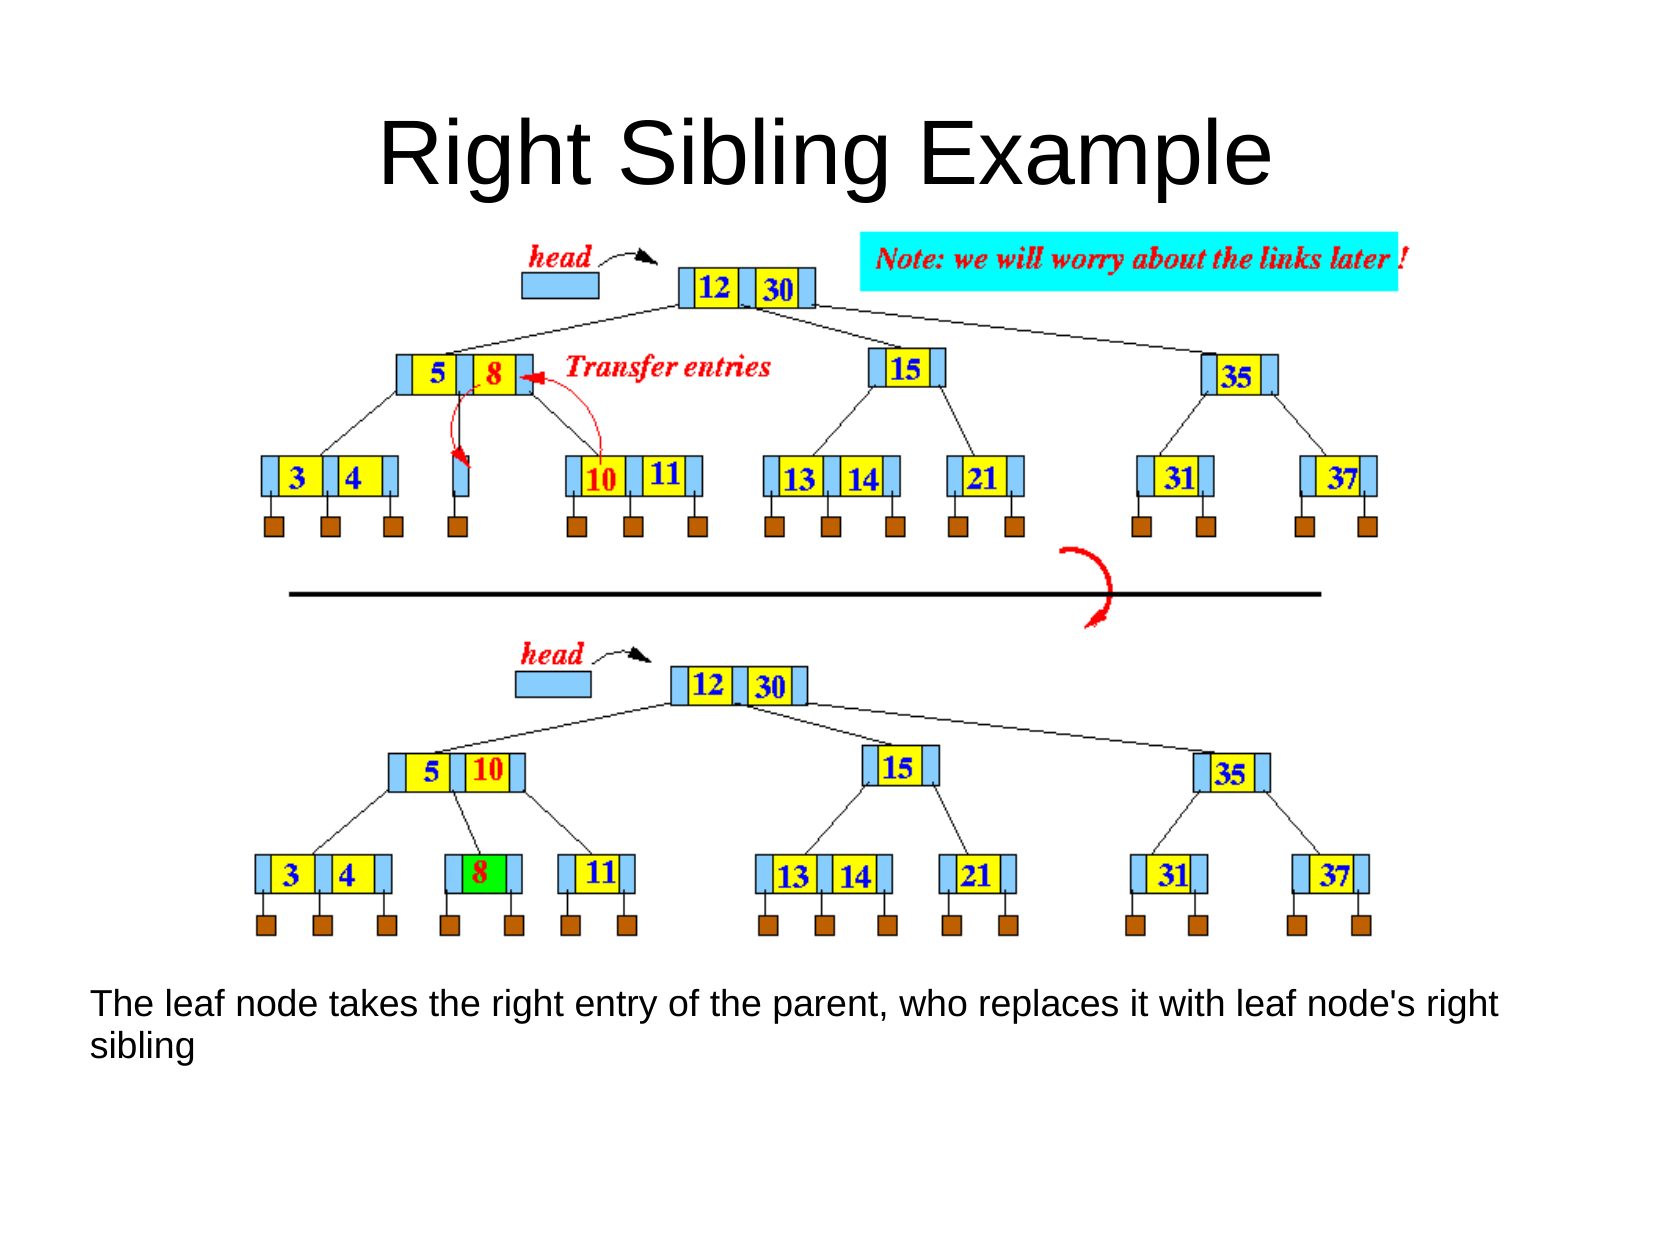

# Right Sibling Example
The leaf node takes the right entry of the parent, who replaces it with leaf node's right sibling